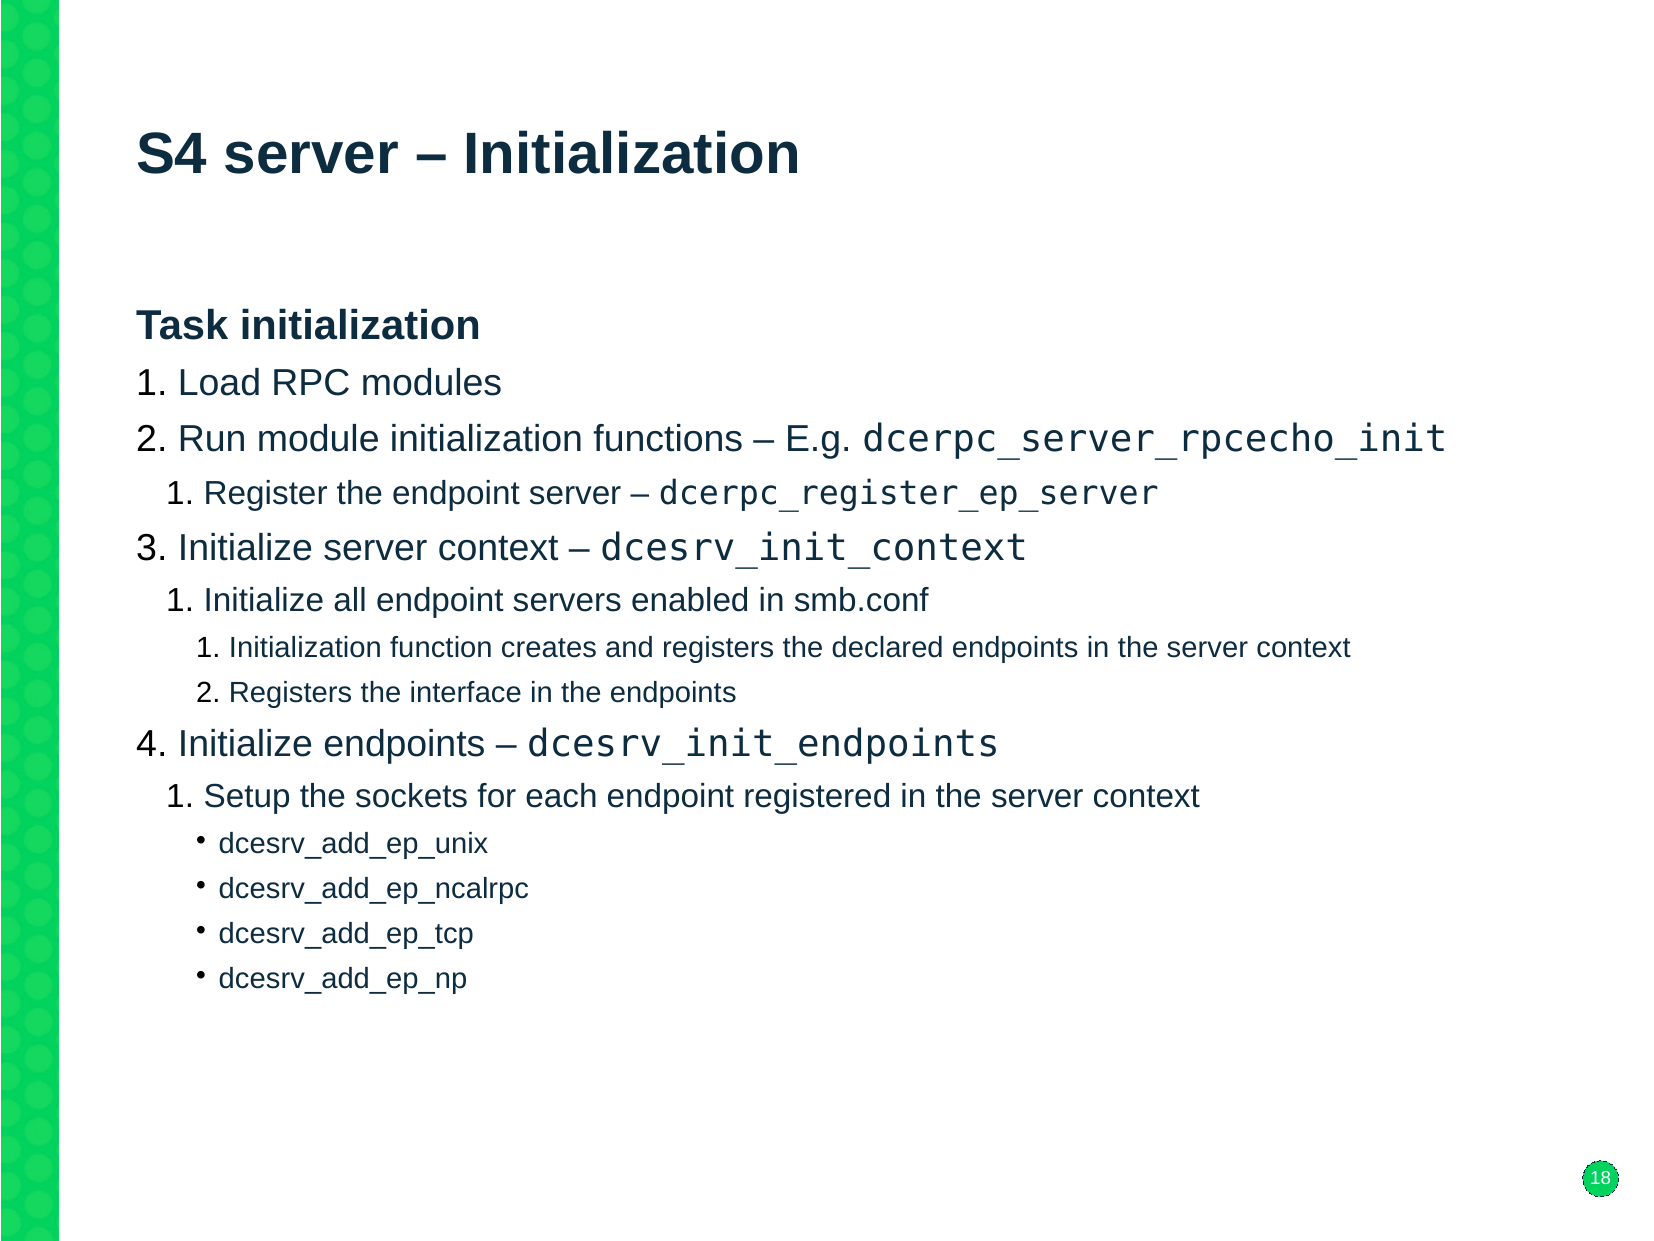

# S4 server – Initialization
Task initialization
 Load RPC modules
 Run module initialization functions – E.g. dcerpc_server_rpcecho_init
Register the endpoint server – dcerpc_register_ep_server
 Initialize server context – dcesrv_init_context
Initialize all endpoint servers enabled in smb.conf
 Initialization function creates and registers the declared endpoints in the server context
 Registers the interface in the endpoints
 Initialize endpoints – dcesrv_init_endpoints
Setup the sockets for each endpoint registered in the server context
dcesrv_add_ep_unix
dcesrv_add_ep_ncalrpc
dcesrv_add_ep_tcp
dcesrv_add_ep_np
18